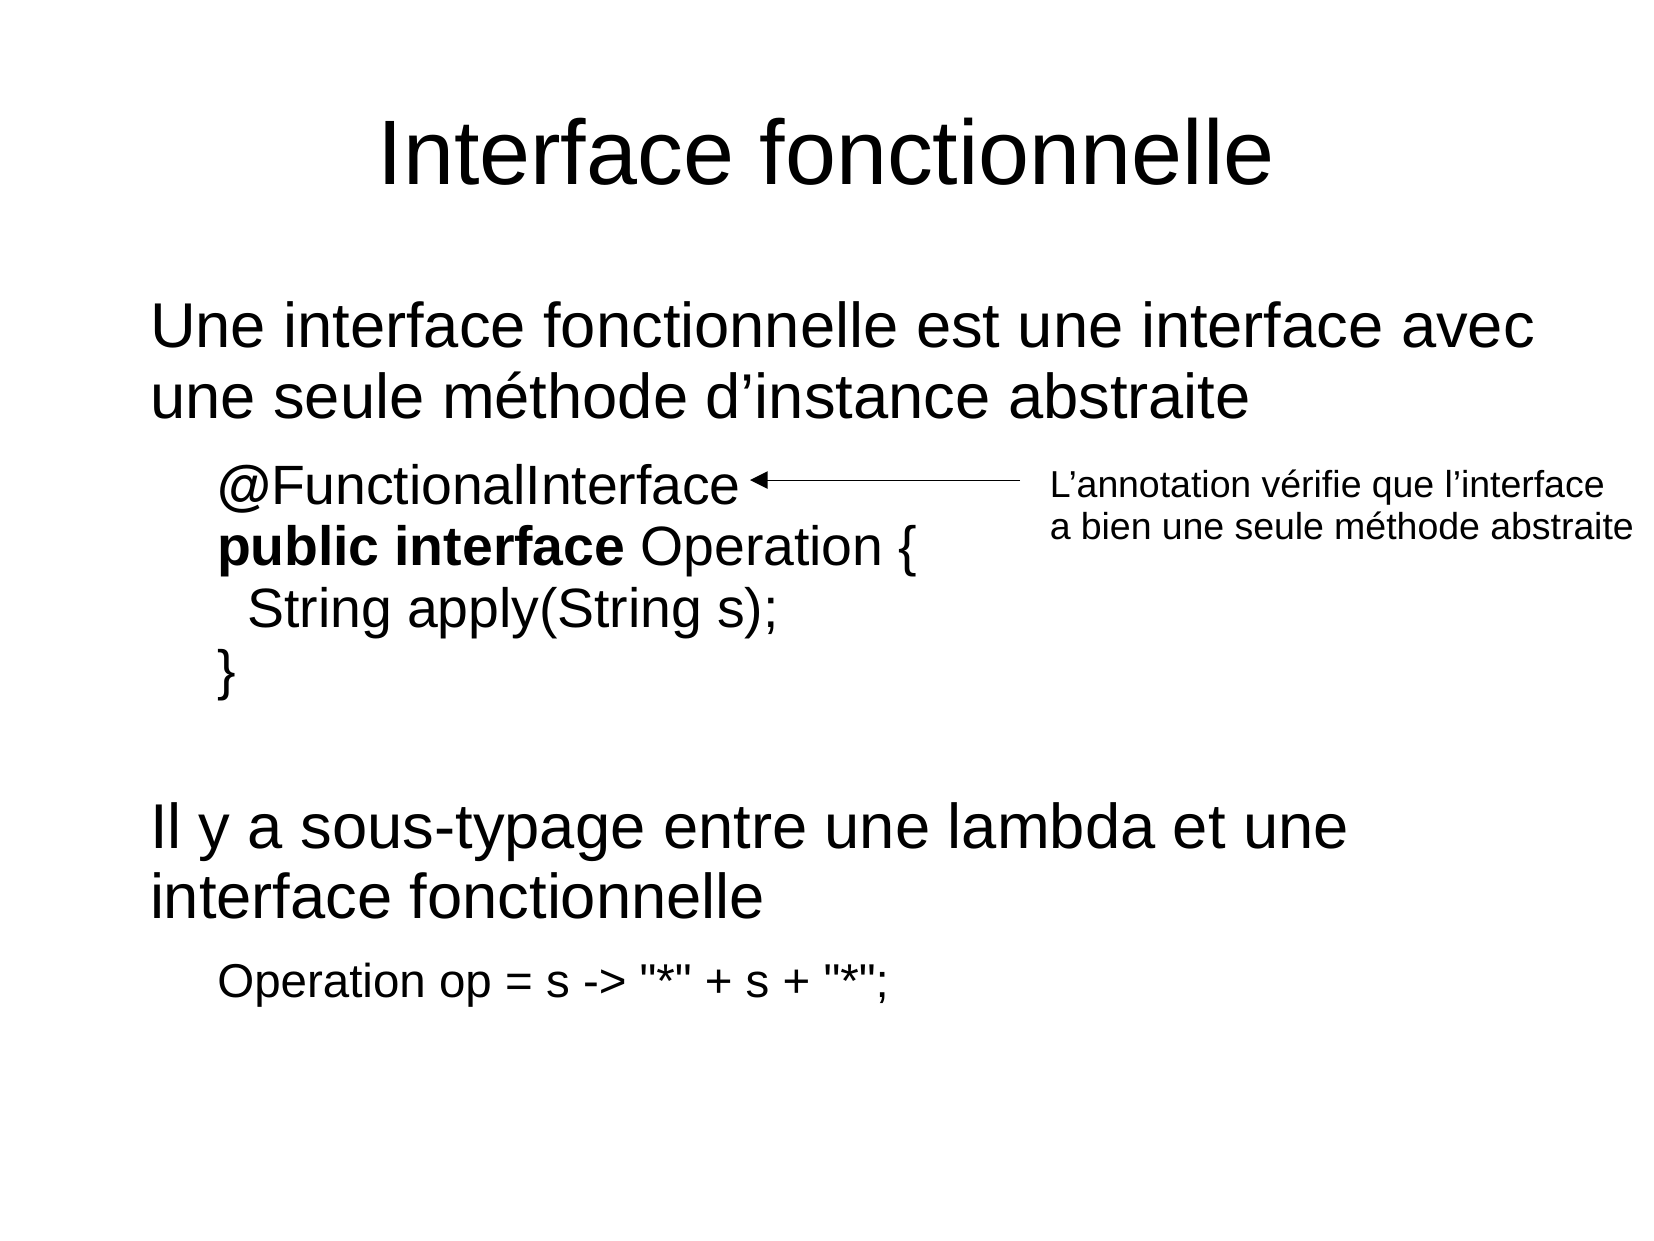

# Interface fonctionnelle
Une interface fonctionnelle est une interface avec une seule méthode d’instance abstraite
@FunctionalInterface
public interface Operation {
 String apply(String s);
}
Il y a sous-typage entre une lambda et une interface fonctionnelle
Operation op = s -> "*" + s + "*";
L’annotation vérifie que l’interface
a bien une seule méthode abstraite